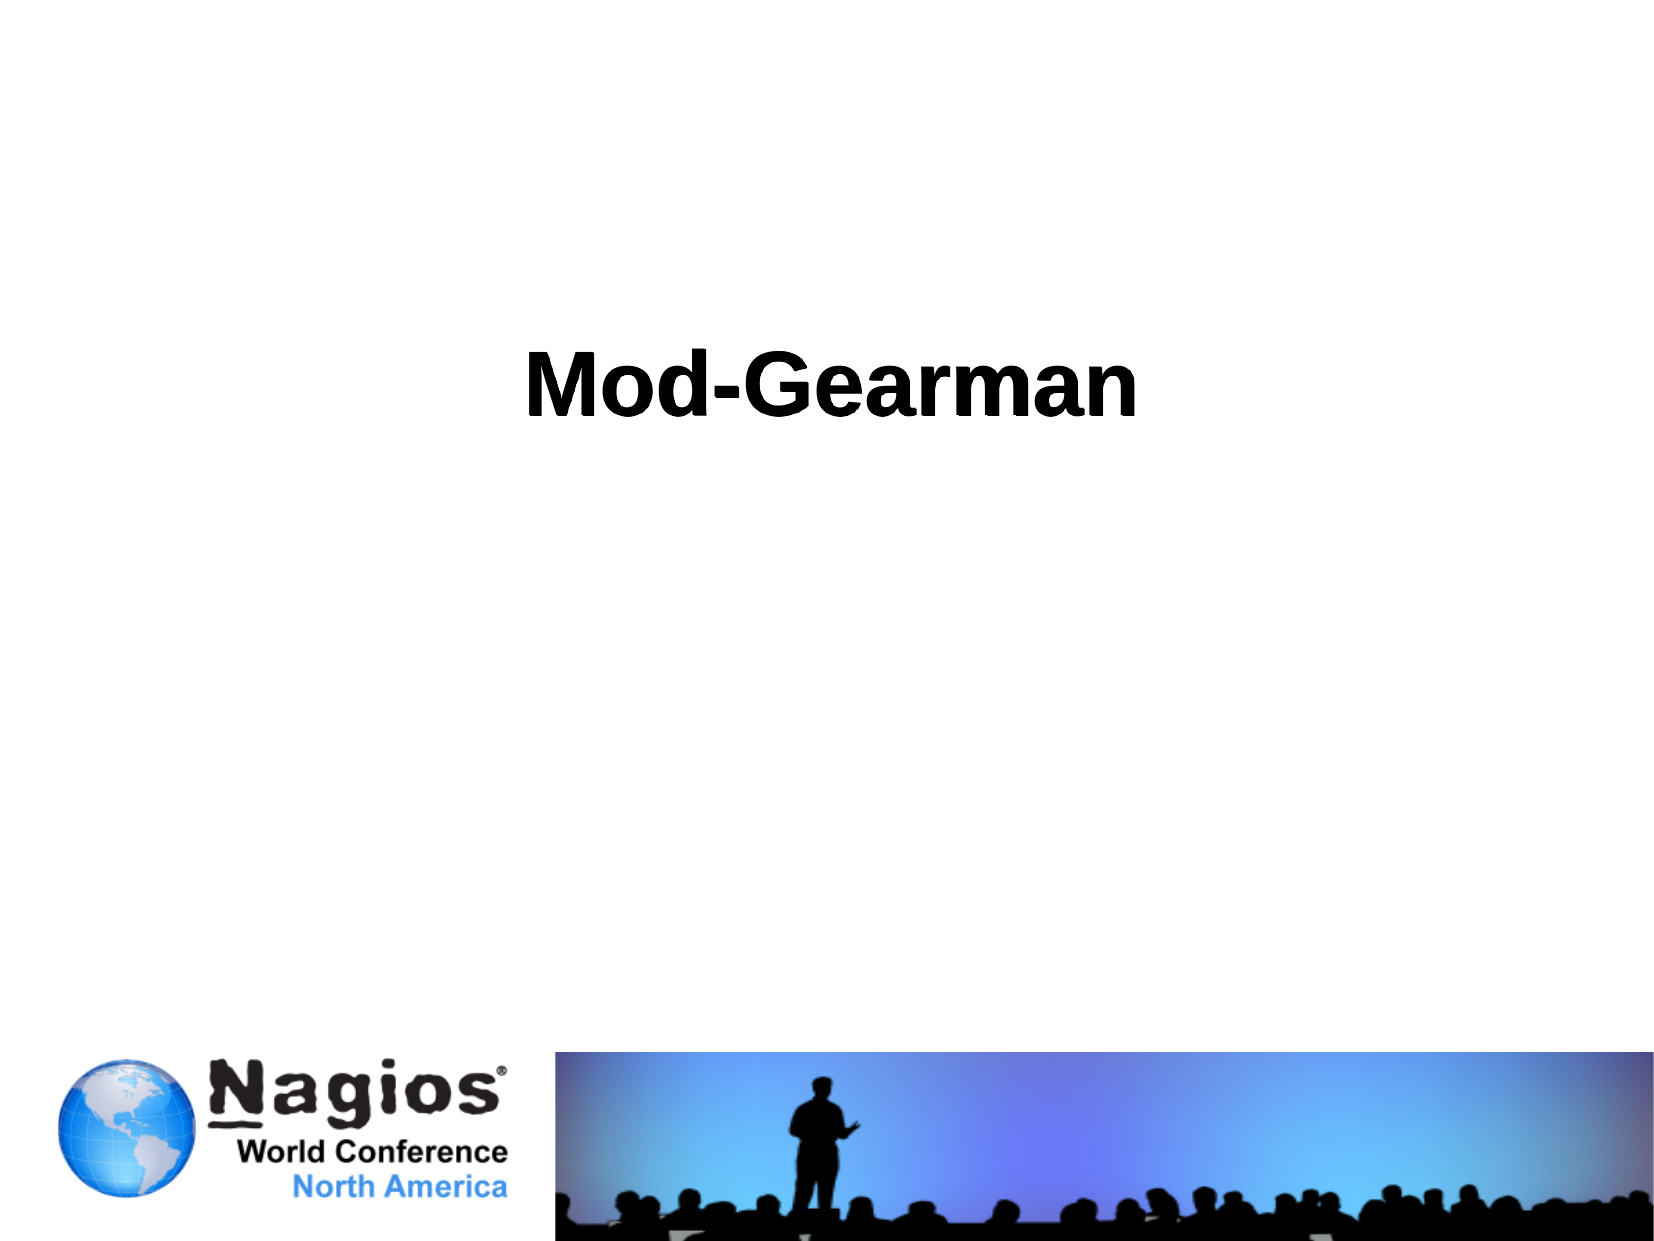

# Mod-Gearman
2011
Nagios World Conference
10